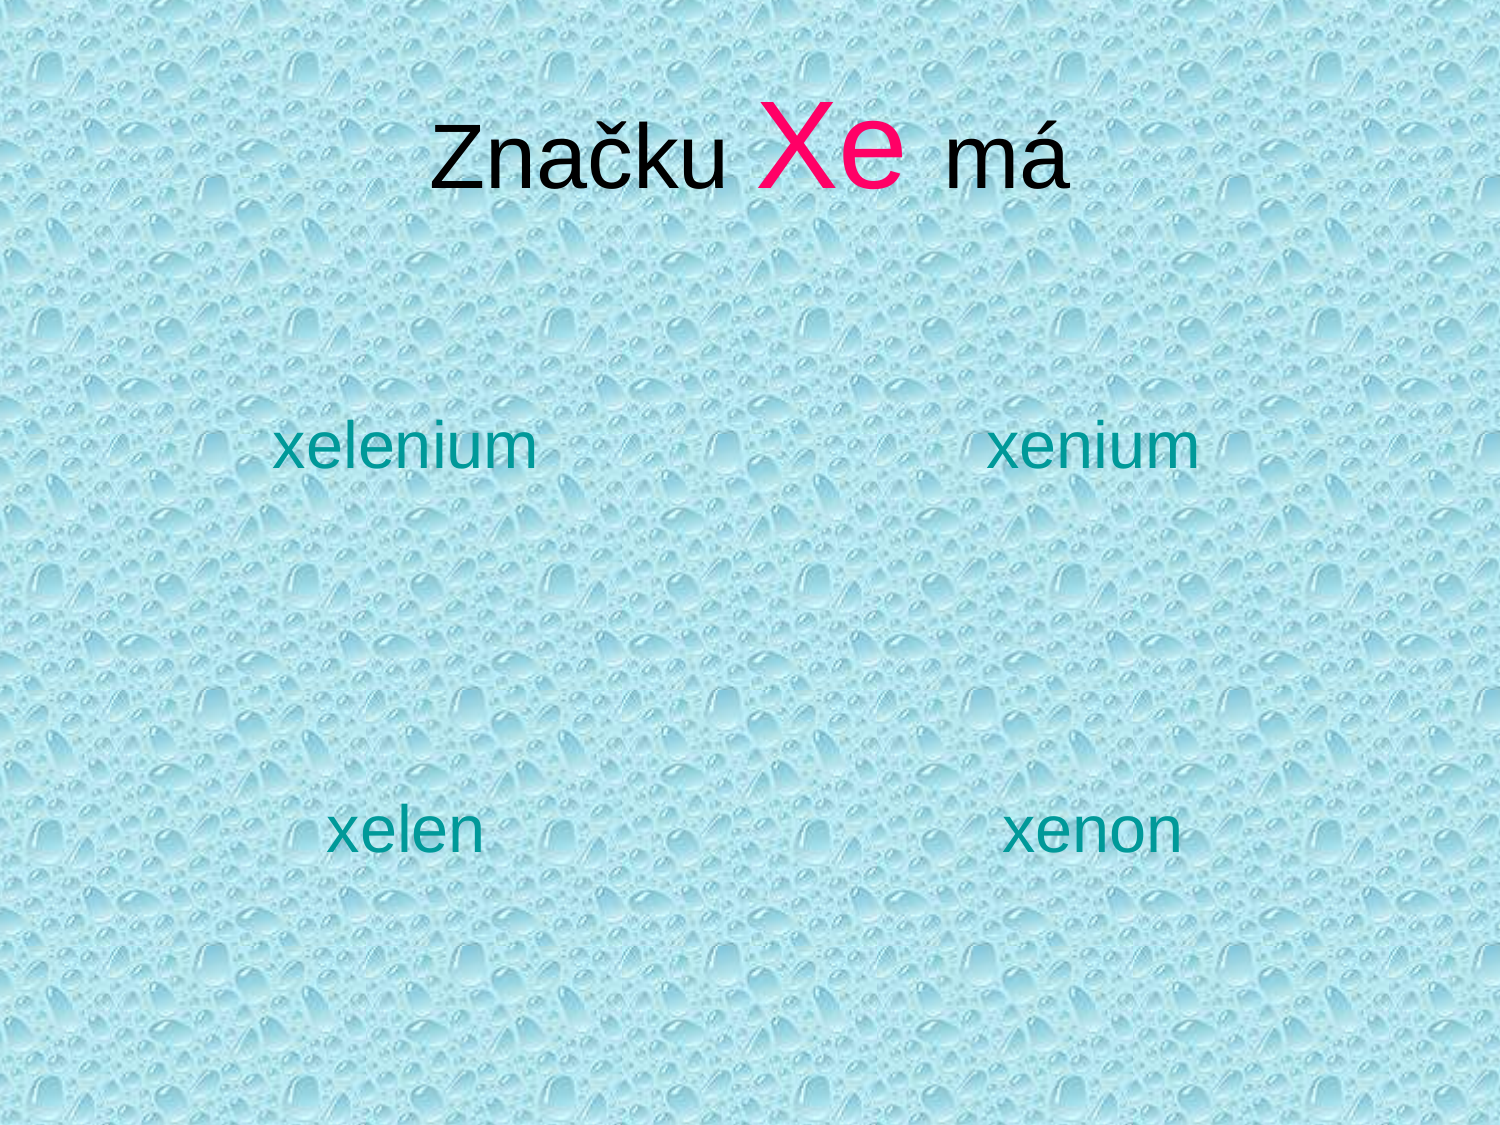

# Značku Xe má
| xelenium |
| --- |
| xenium |
| --- |
| xelen |
| --- |
| xenon |
| --- |